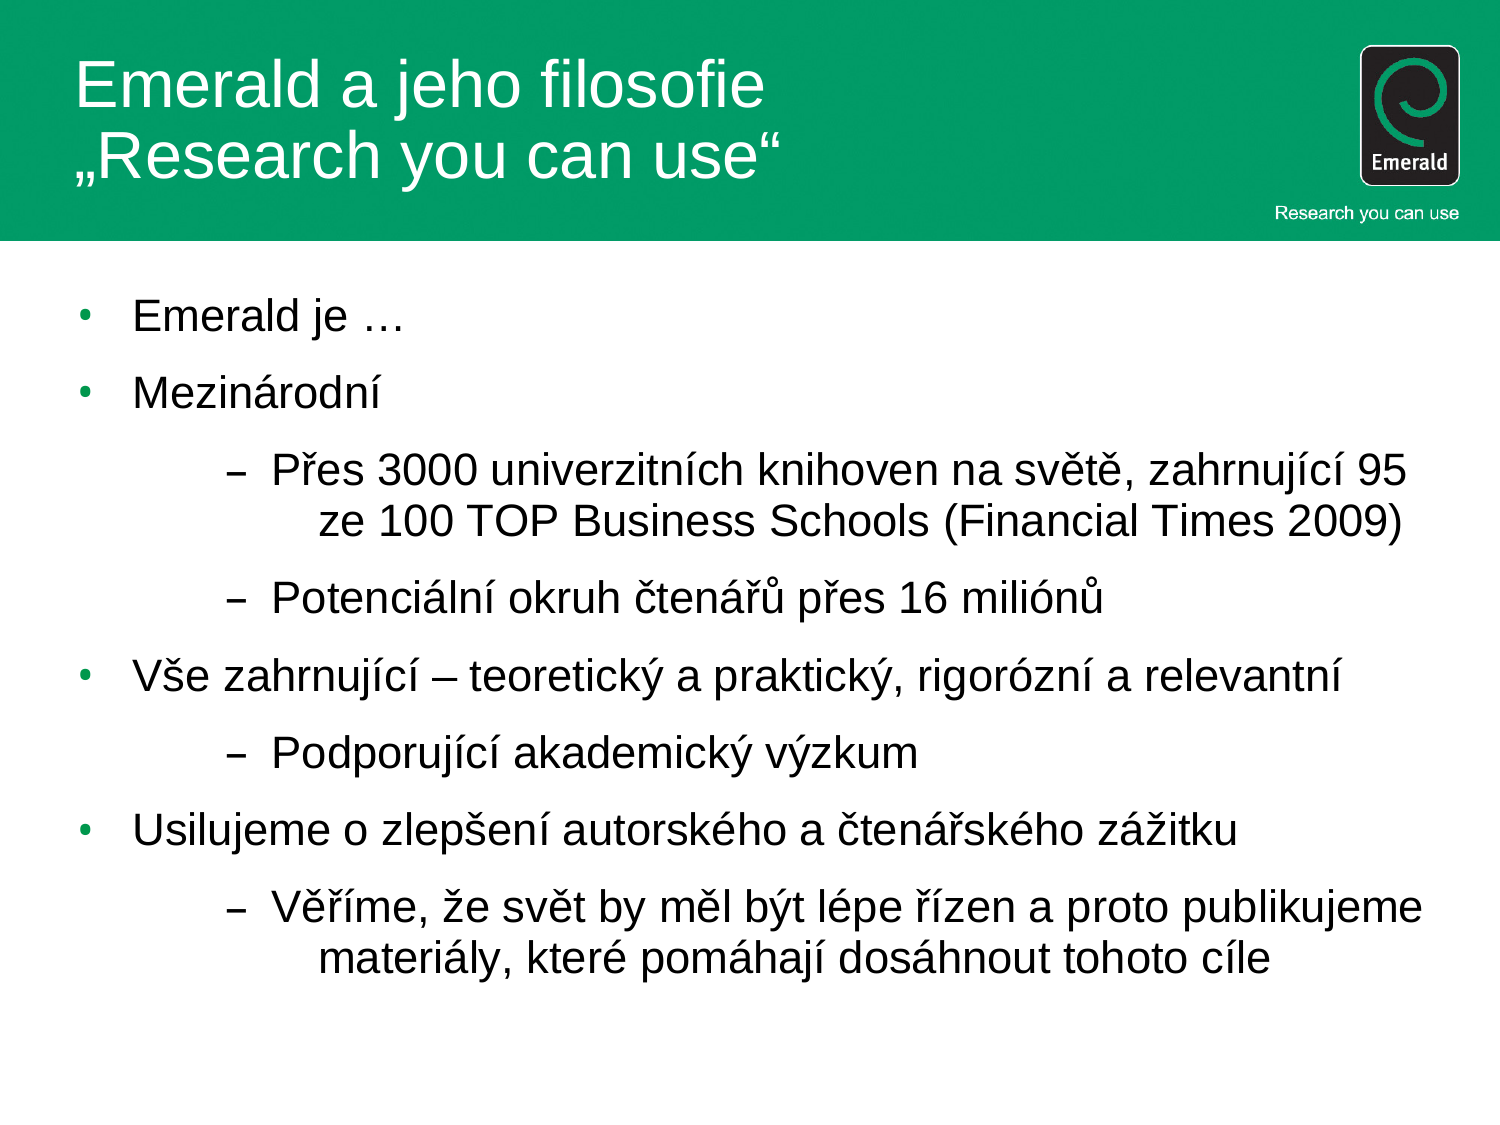

# Emerald a jeho filosofie „Research you can use“
Emerald je …
Mezinárodní
Přes 3000 univerzitních knihoven na světě, zahrnující 95 ze 100 TOP Business Schools (Financial Times 2009)
Potenciální okruh čtenářů přes 16 miliónů
Vše zahrnující – teoretický a praktický, rigorózní a relevantní
Podporující akademický výzkum
Usilujeme o zlepšení autorského a čtenářského zážitku
Věříme, že svět by měl být lépe řízen a proto publikujeme materiály, které pomáhají dosáhnout tohoto cíle